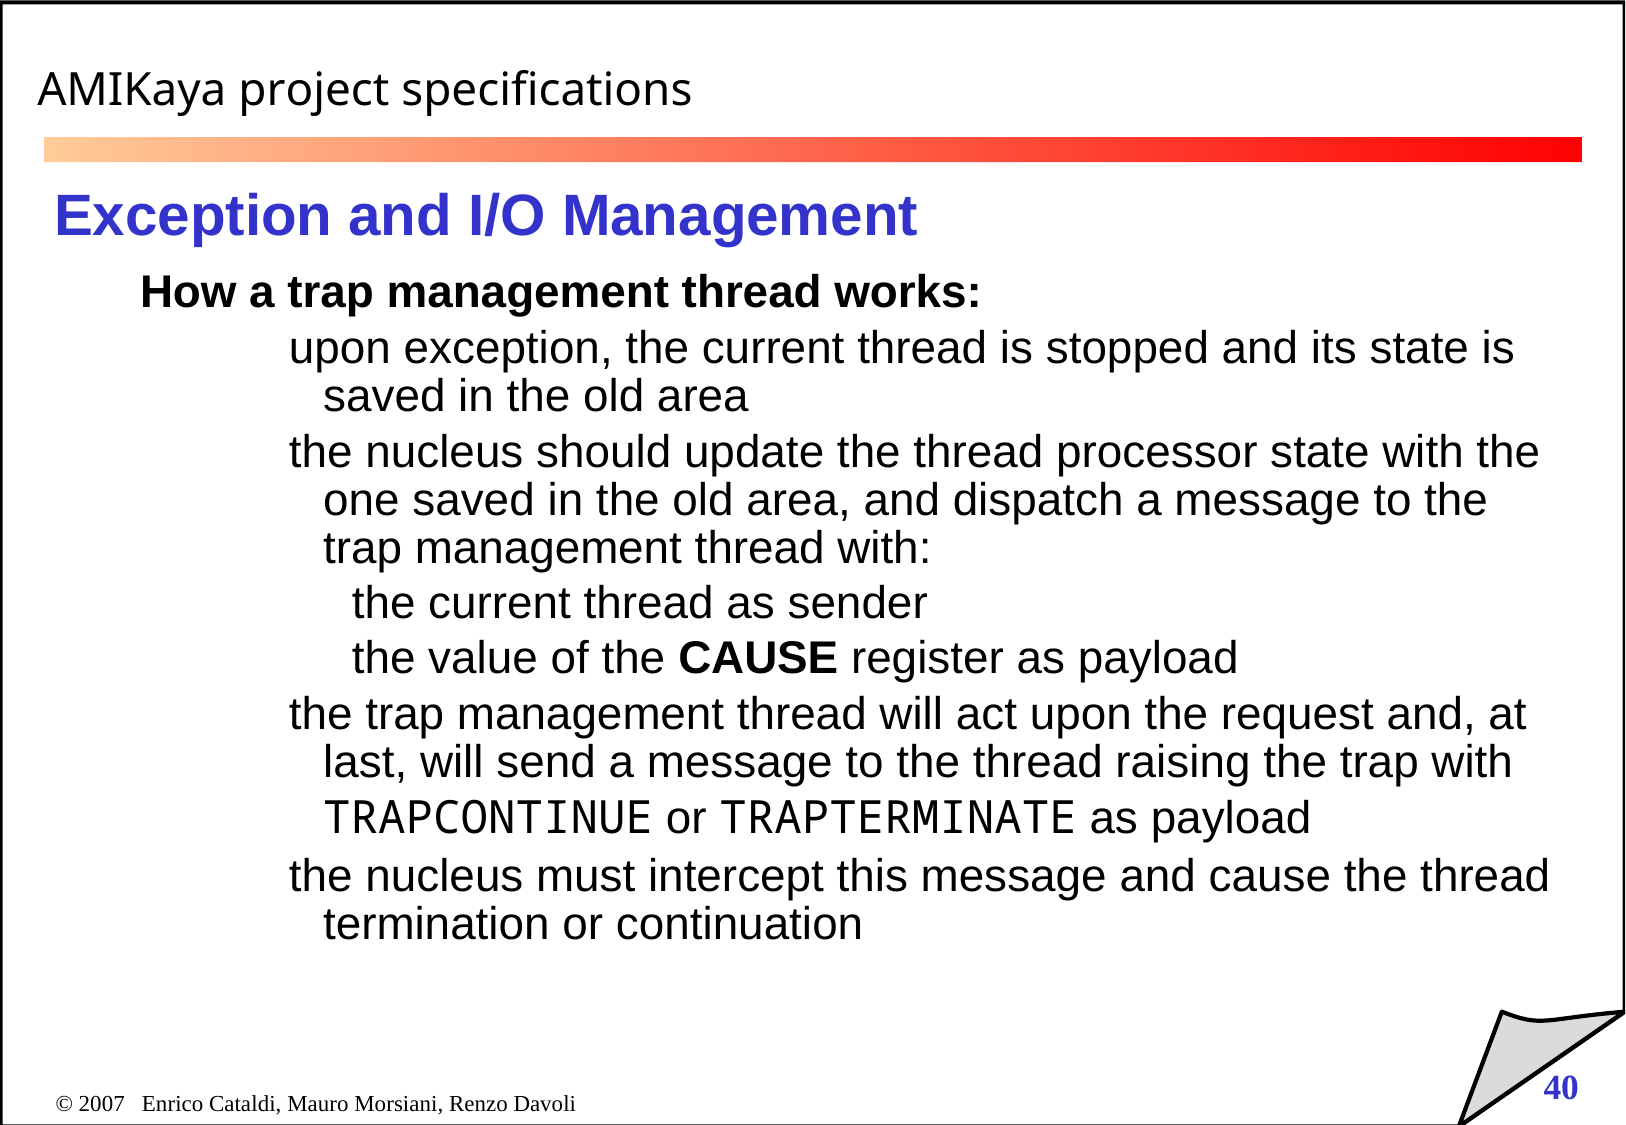

# AMIKaya project specifications
Exception and I/O Management
How a trap management thread works:
upon exception, the current thread is stopped and its state is saved in the old area
the nucleus should update the thread processor state with the one saved in the old area, and dispatch a message to the trap management thread with:
the current thread as sender
the value of the CAUSE register as payload
the trap management thread will act upon the request and, at last, will send a message to the thread raising the trap with TRAPCONTINUE or TRAPTERMINATE as payload
the nucleus must intercept this message and cause the thread termination or continuation